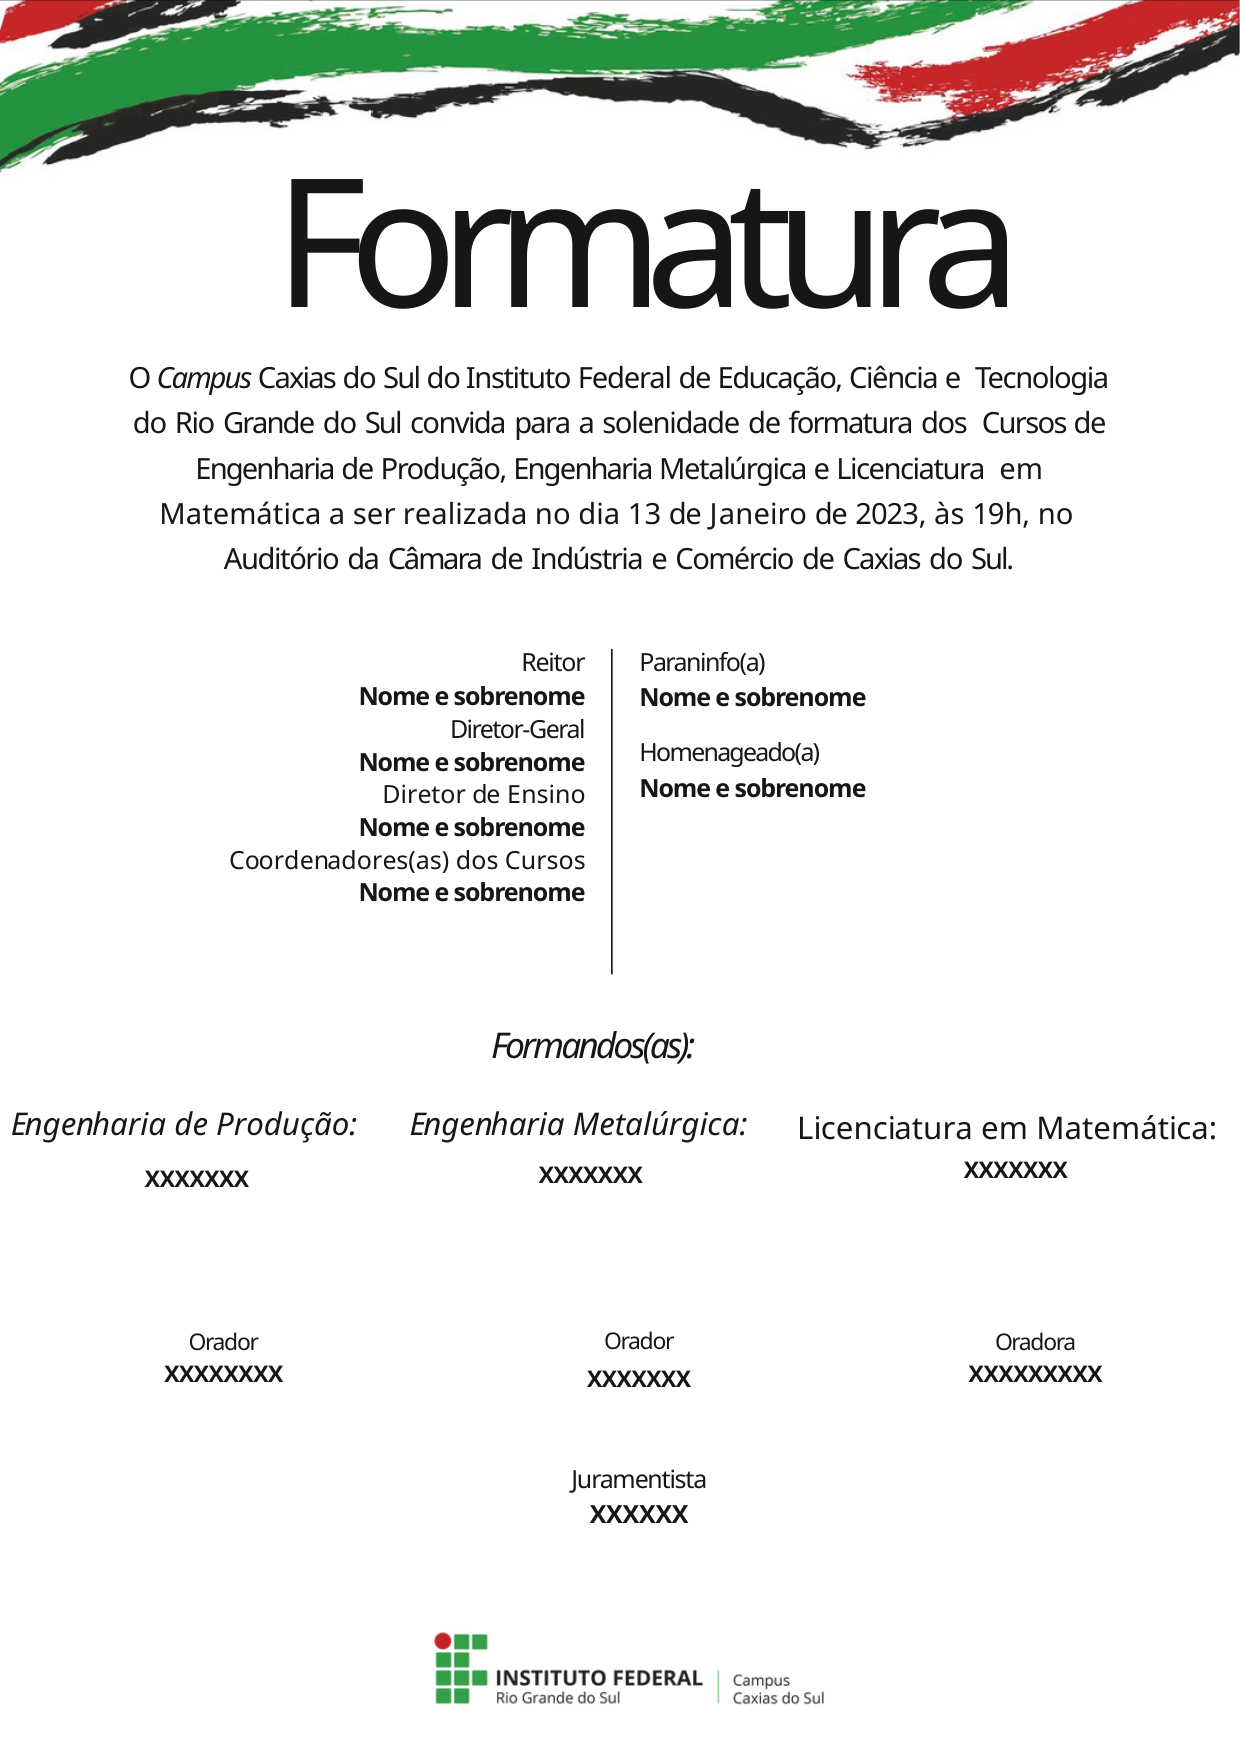

# Formatura
O Campus Caxias do Sul do Instituto Federal de Educação, Ciência e Tecnologia do Rio Grande do Sul convida para a solenidade de formatura dos Cursos de Engenharia de Produção, Engenharia Metalúrgica e Licenciatura em Matemática a ser realizada no dia 13 de Janeiro de 2023, às 19h, no Auditório da Câmara de Indústria e Comércio de Caxias do Sul.
Paraninfo(a)
Nome e sobrenome
Homenageado(a)
Nome e sobrenome
Reitor
Nome e sobrenome
Diretor-Geral
Nome e sobrenome
Diretor de Ensino
Nome e sobrenome
 Coordenadores(as) dos Cursos
Nome e sobrenome
Formandos(as):
Engenharia Metalúrgica:
XXXXXXX
Licenciatura em Matemática:
XXXXXXX
Engenharia de Produção:
XXXXXXX
Orador
XXXXXXX
Orador
XXXXXXXX
Oradora
XXXXXXXXX
Juramentista
XXXXXX